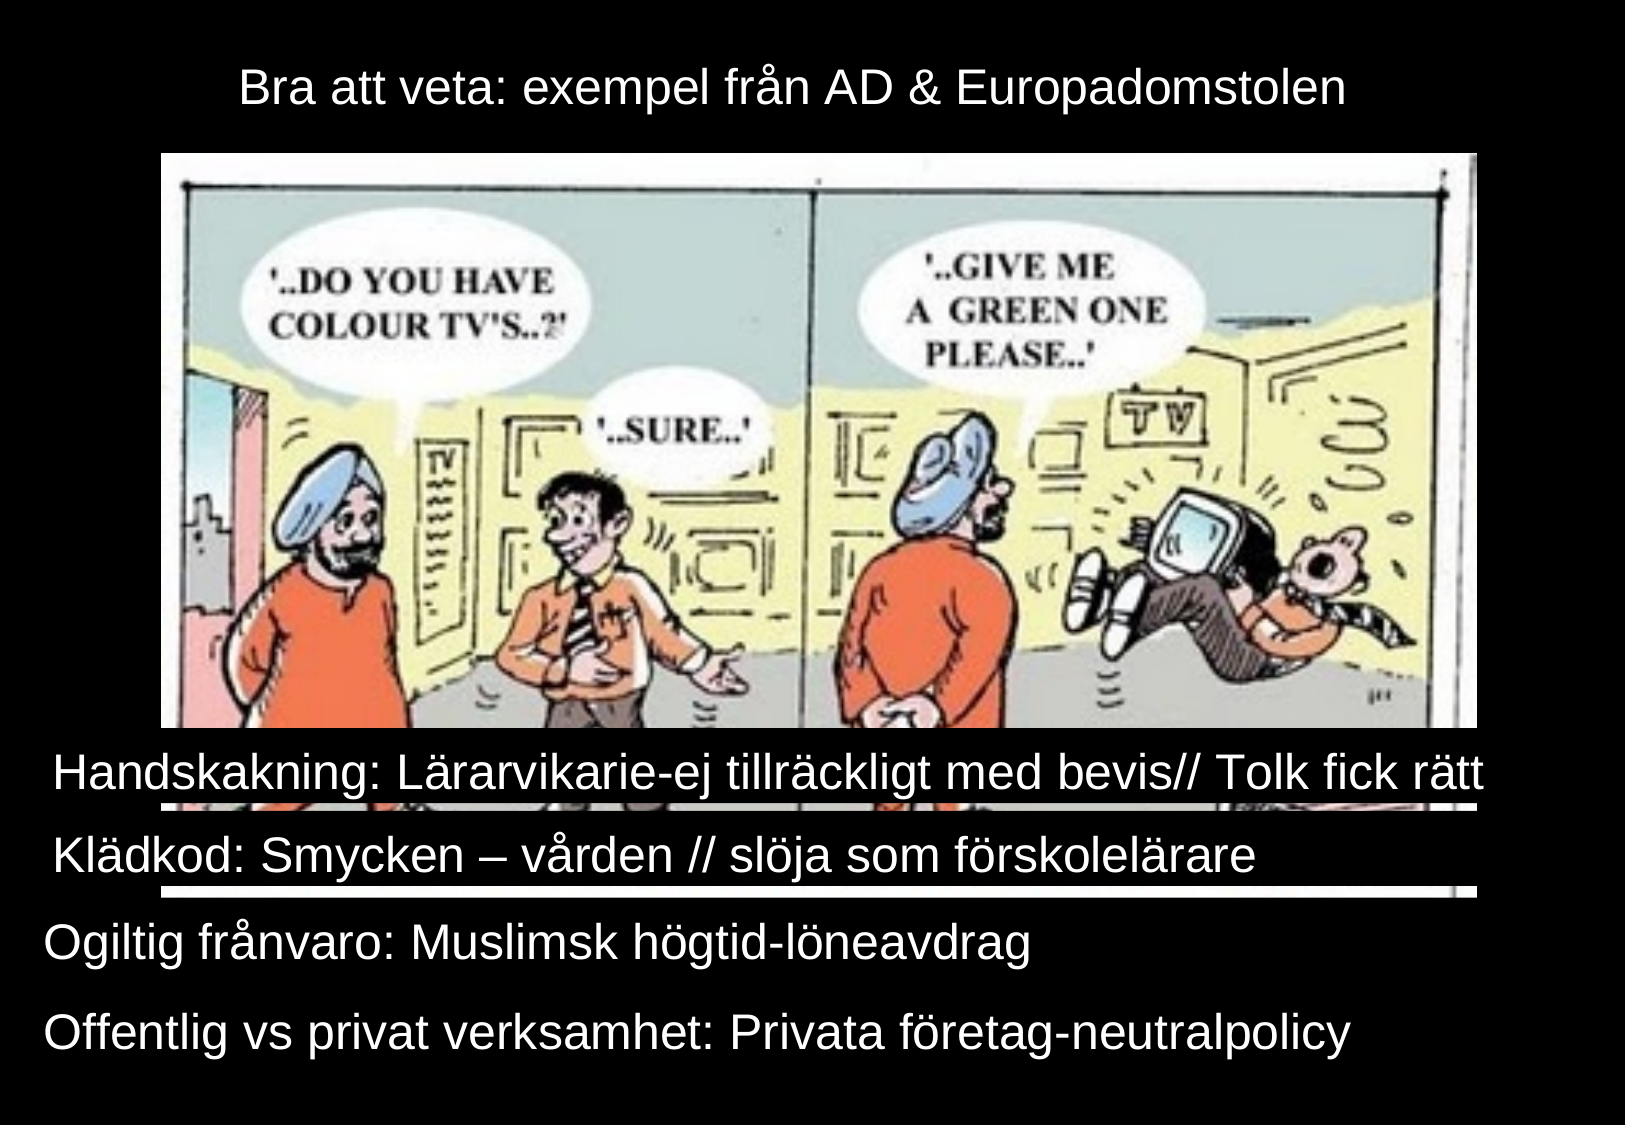

Bra att veta: exempel från AD & Europadomstolen
 Handskakning: Lärarvikarie-ej tillräckligt med bevis// Tolk fick rätt
 Klädkod: Smycken – vården // slöja som förskolelärare
 Ogiltig frånvaro: Muslimsk högtid-löneavdrag
 Offentlig vs privat verksamhet: Privata företag-neutralpolicy